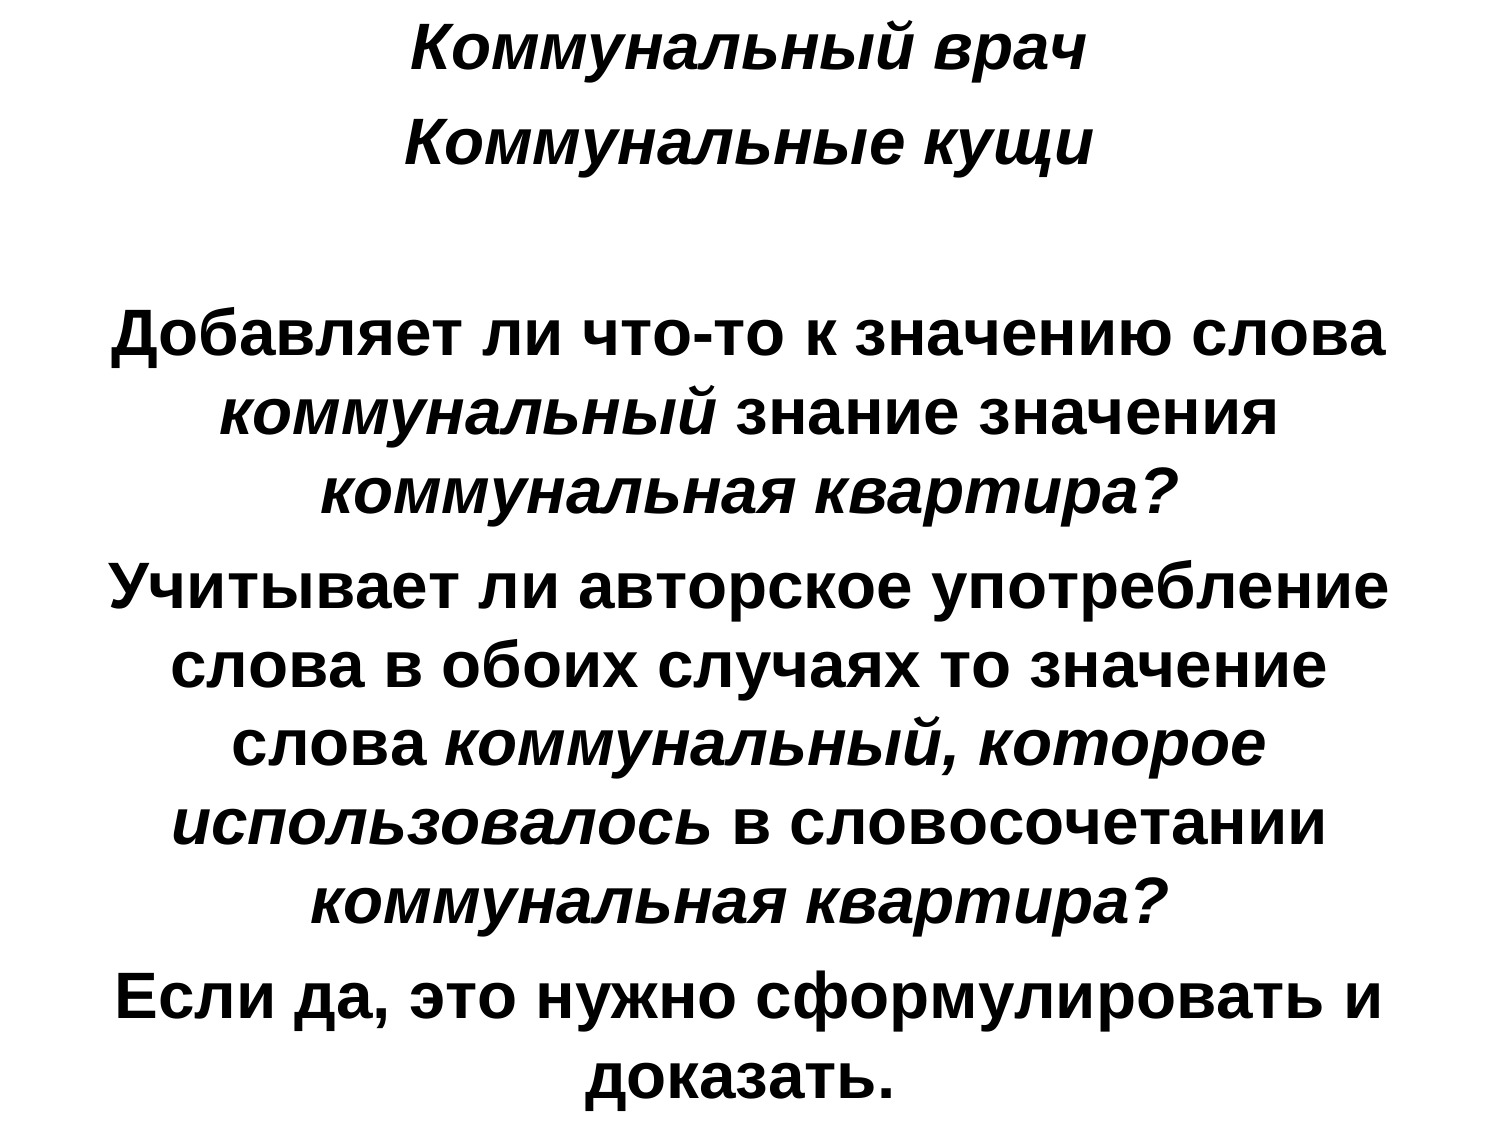

Коммунальный врач
Коммунальные кущи
Добавляет ли что-то к значению слова коммунальный знание значения коммунальная квартира?
Учитывает ли авторское употребление слова в обоих случаях то значение слова коммунальный, которое использовалось в словосочетании коммунальная квартира?
Если да, это нужно сформулировать и доказать.